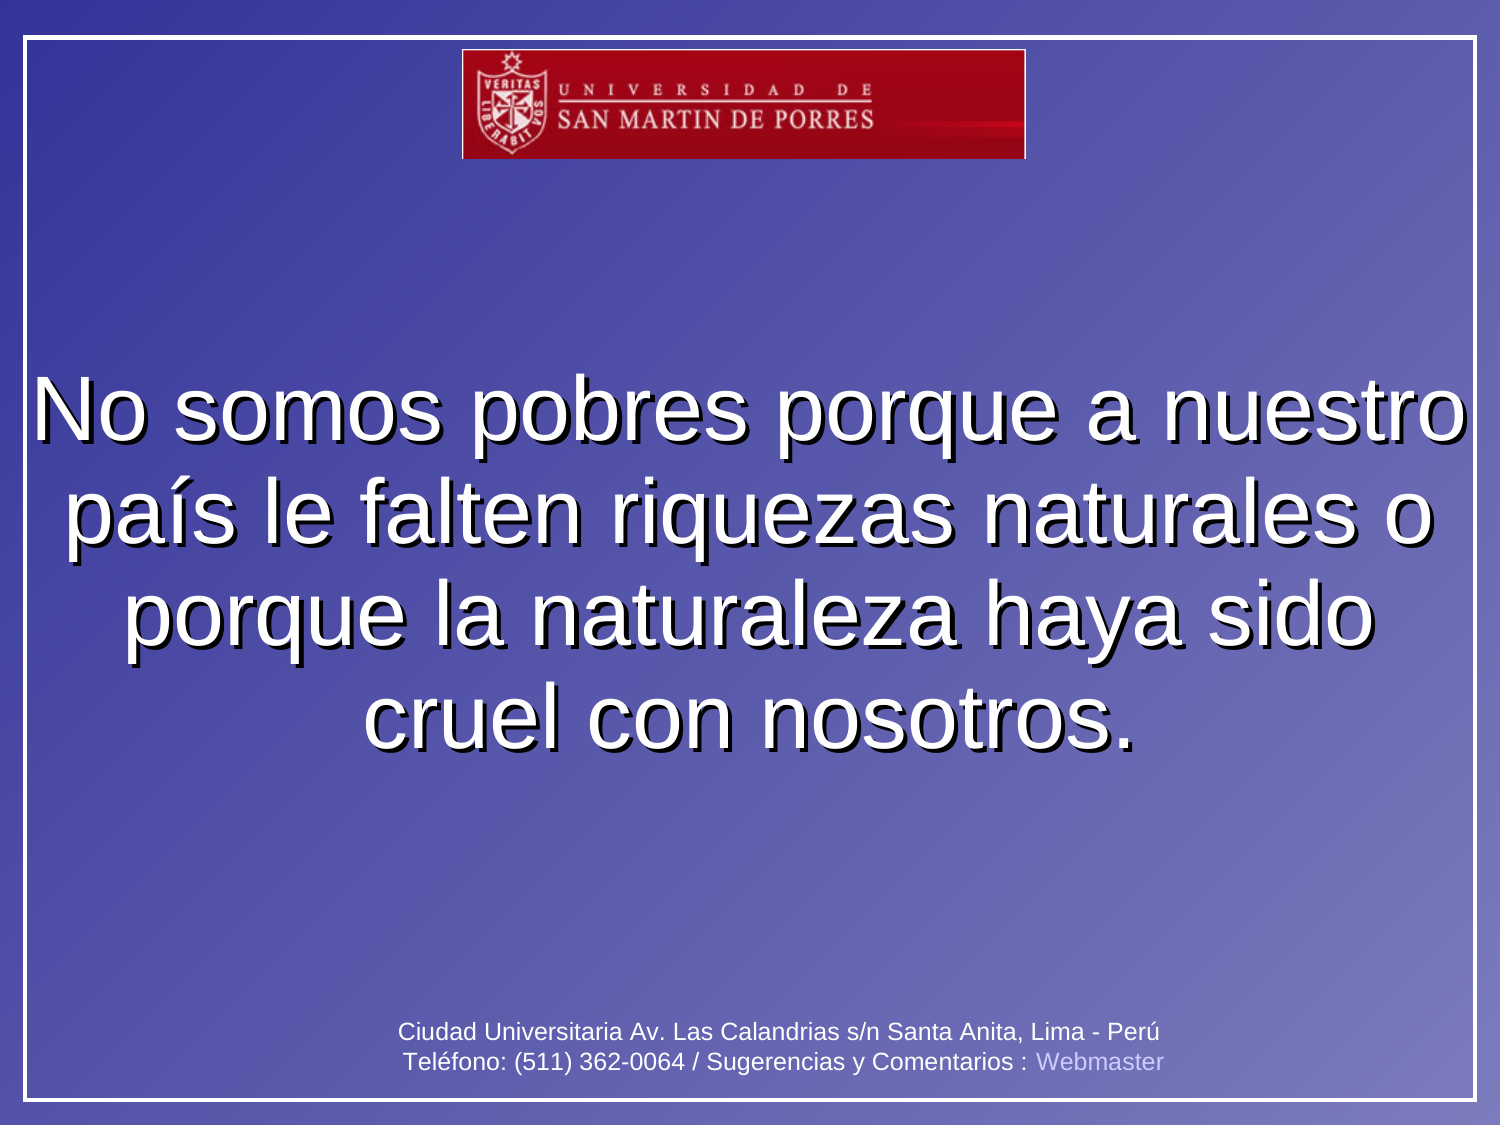

# No somos pobres porque a nuestro país le falten riquezas naturales o porque la naturaleza haya sido cruel con nosotros.